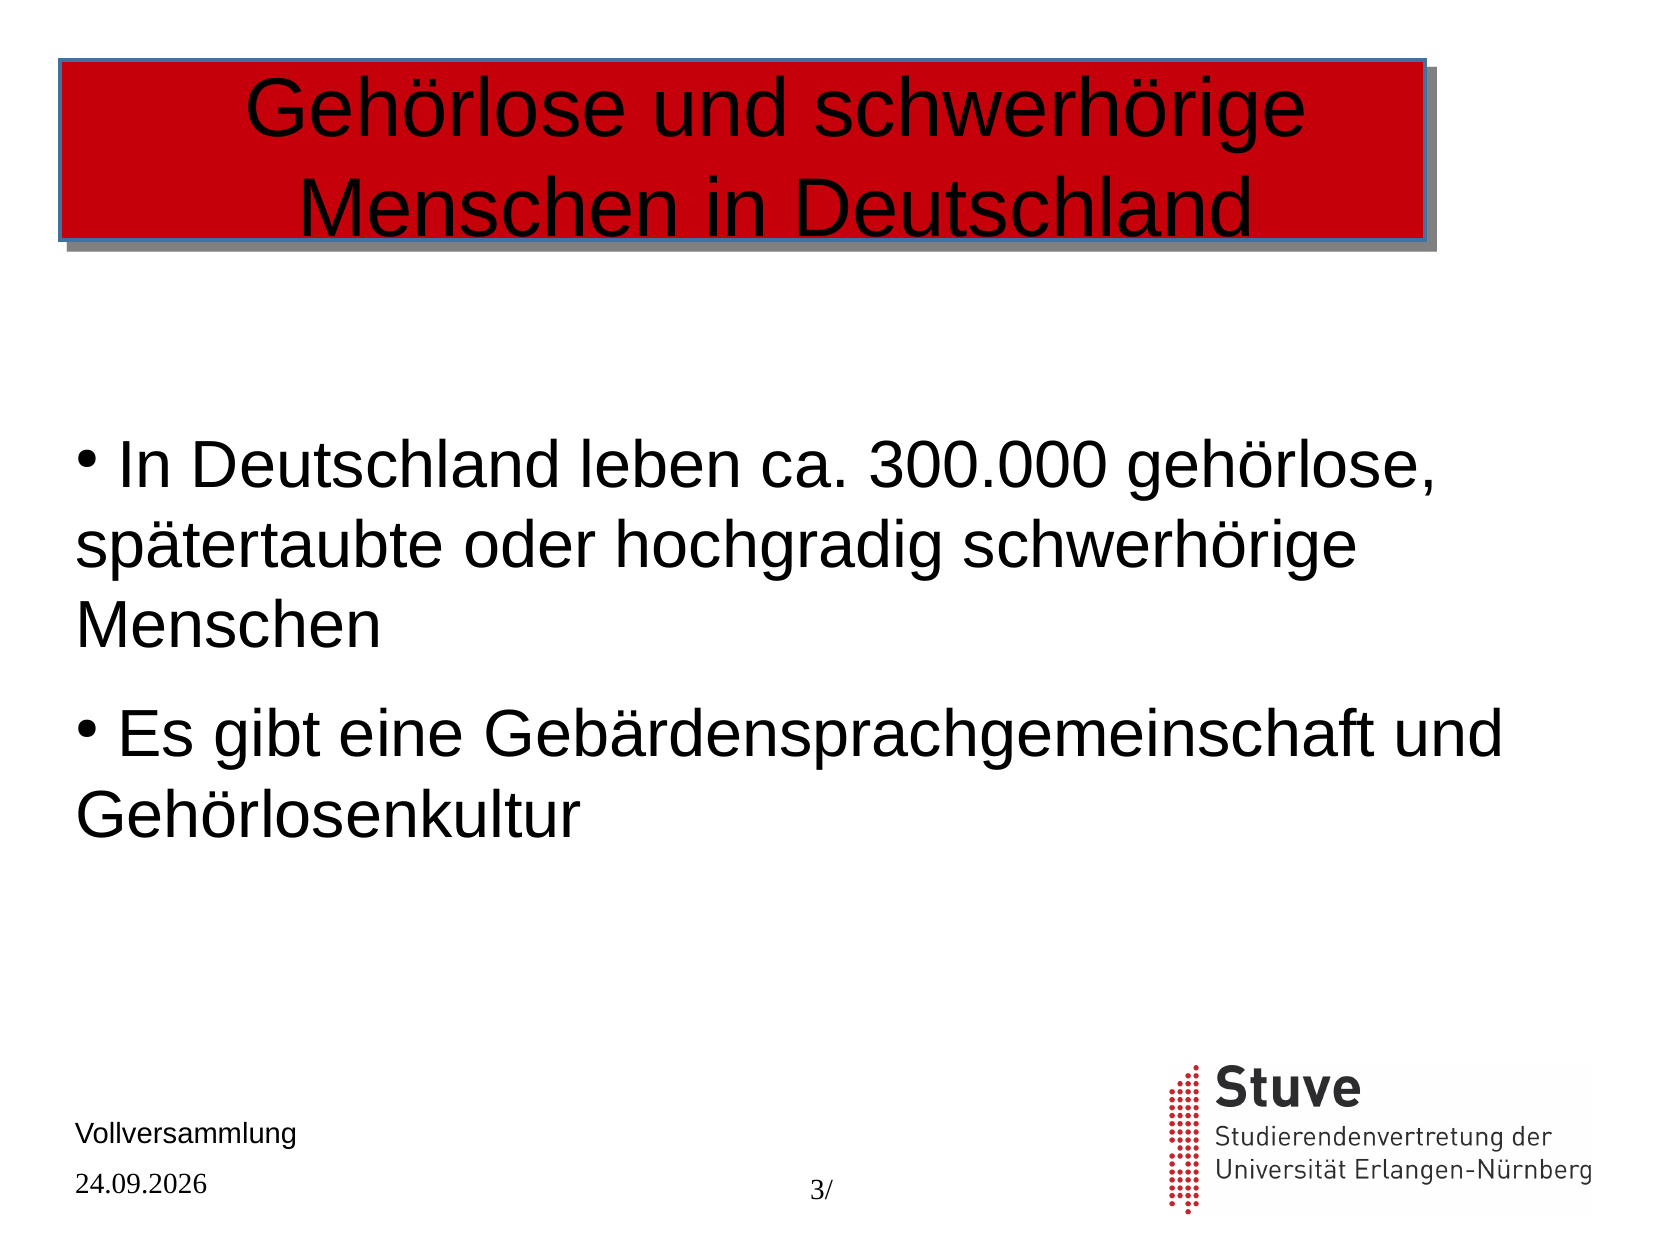

# Gehörlose und schwerhörige Menschen in Deutschland
 In Deutschland leben ca. 300.000 gehörlose, spätertaubte oder hochgradig schwerhörige Menschen
 Es gibt eine Gebärdensprachgemeinschaft und Gehörlosenkultur